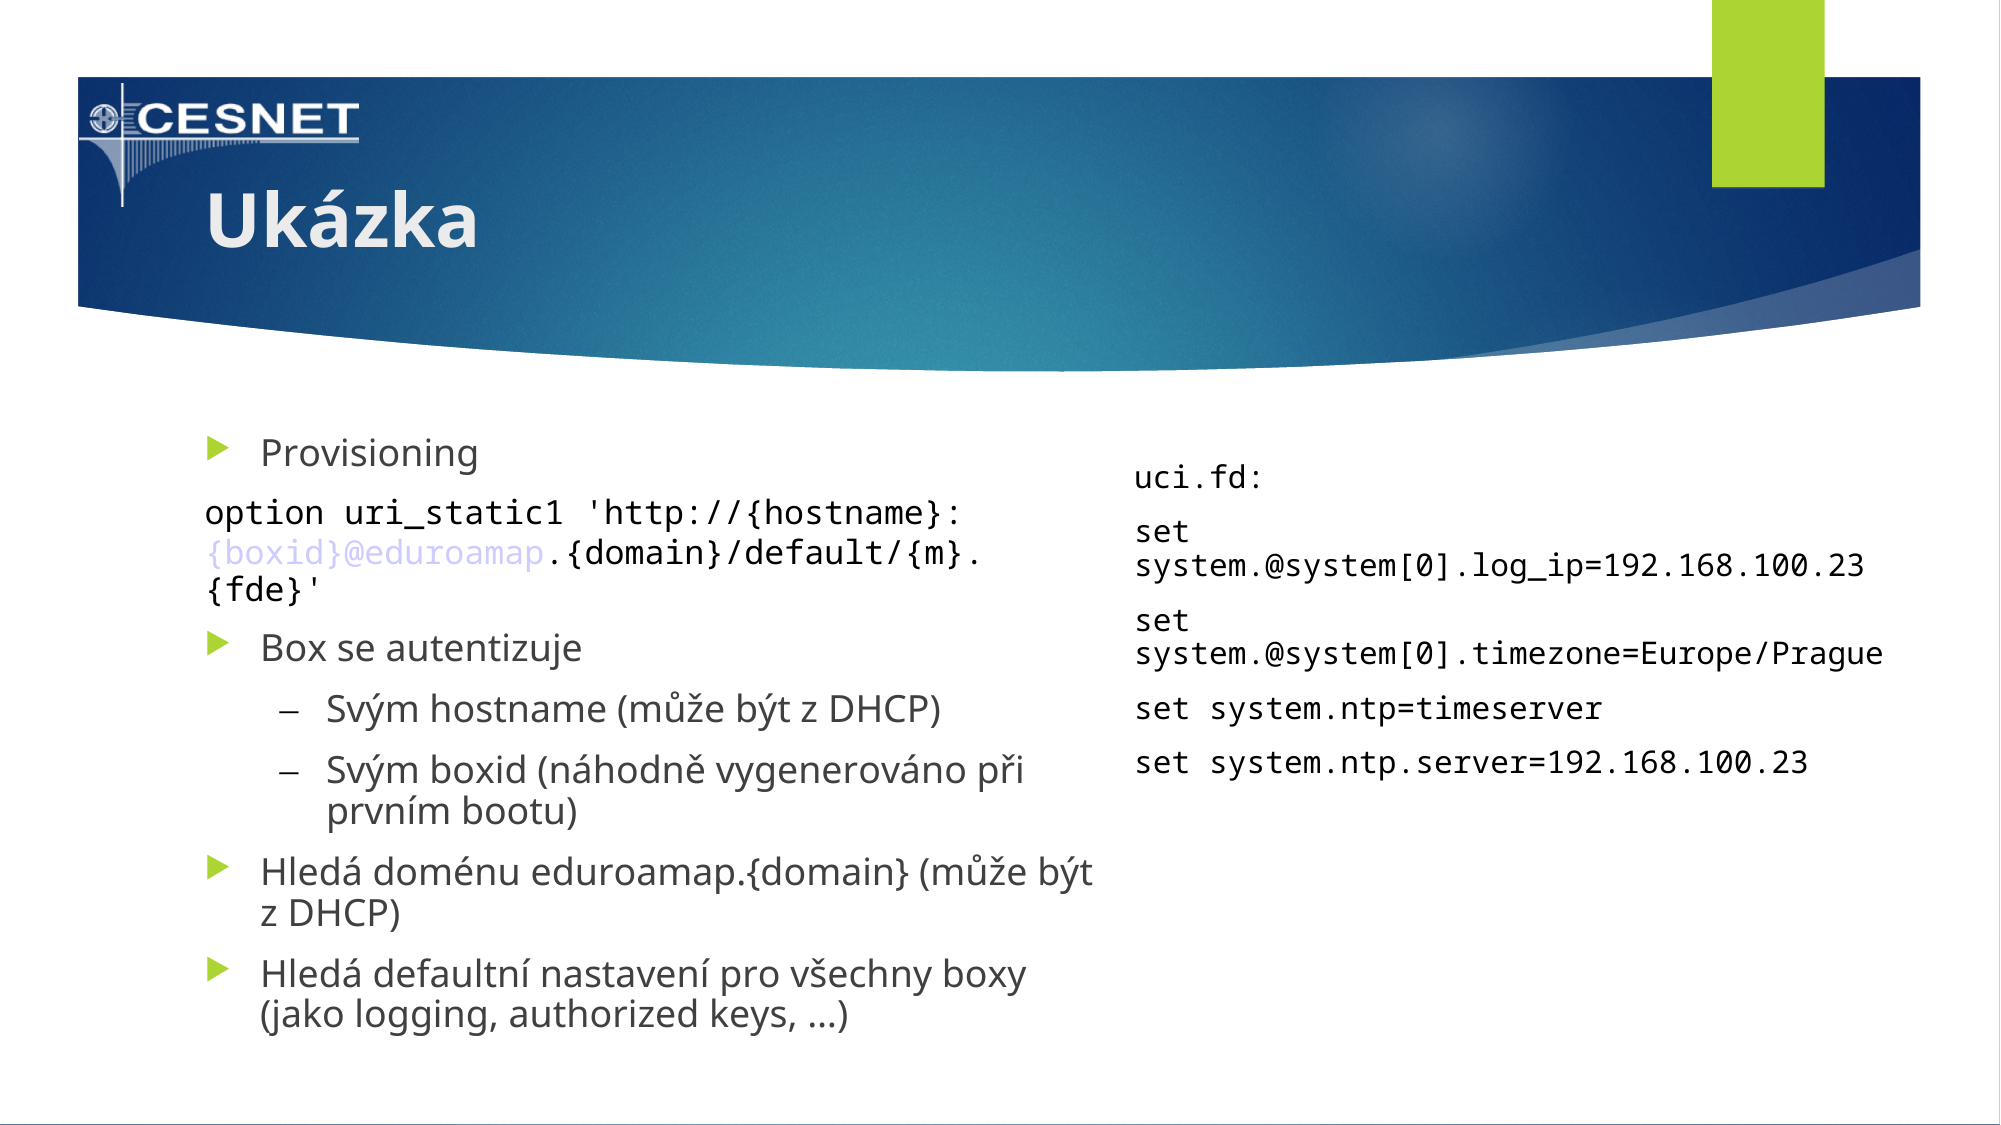

Ukázka
Provisioning
option uri_static1 'http://{hostname}:{boxid}@eduroamap.{domain}/default/{m}.{fde}'
Box se autentizuje
Svým hostname (může být z DHCP)
Svým boxid (náhodně vygenerováno při prvním bootu)
Hledá doménu eduroamap.{domain} (může být z DHCP)
Hledá defaultní nastavení pro všechny boxy (jako logging, authorized keys, …)
uci.fd:
set system.@system[0].log_ip=192.168.100.23
set system.@system[0].timezone=Europe/Prague
set system.ntp=timeserver
set system.ntp.server=192.168.100.23